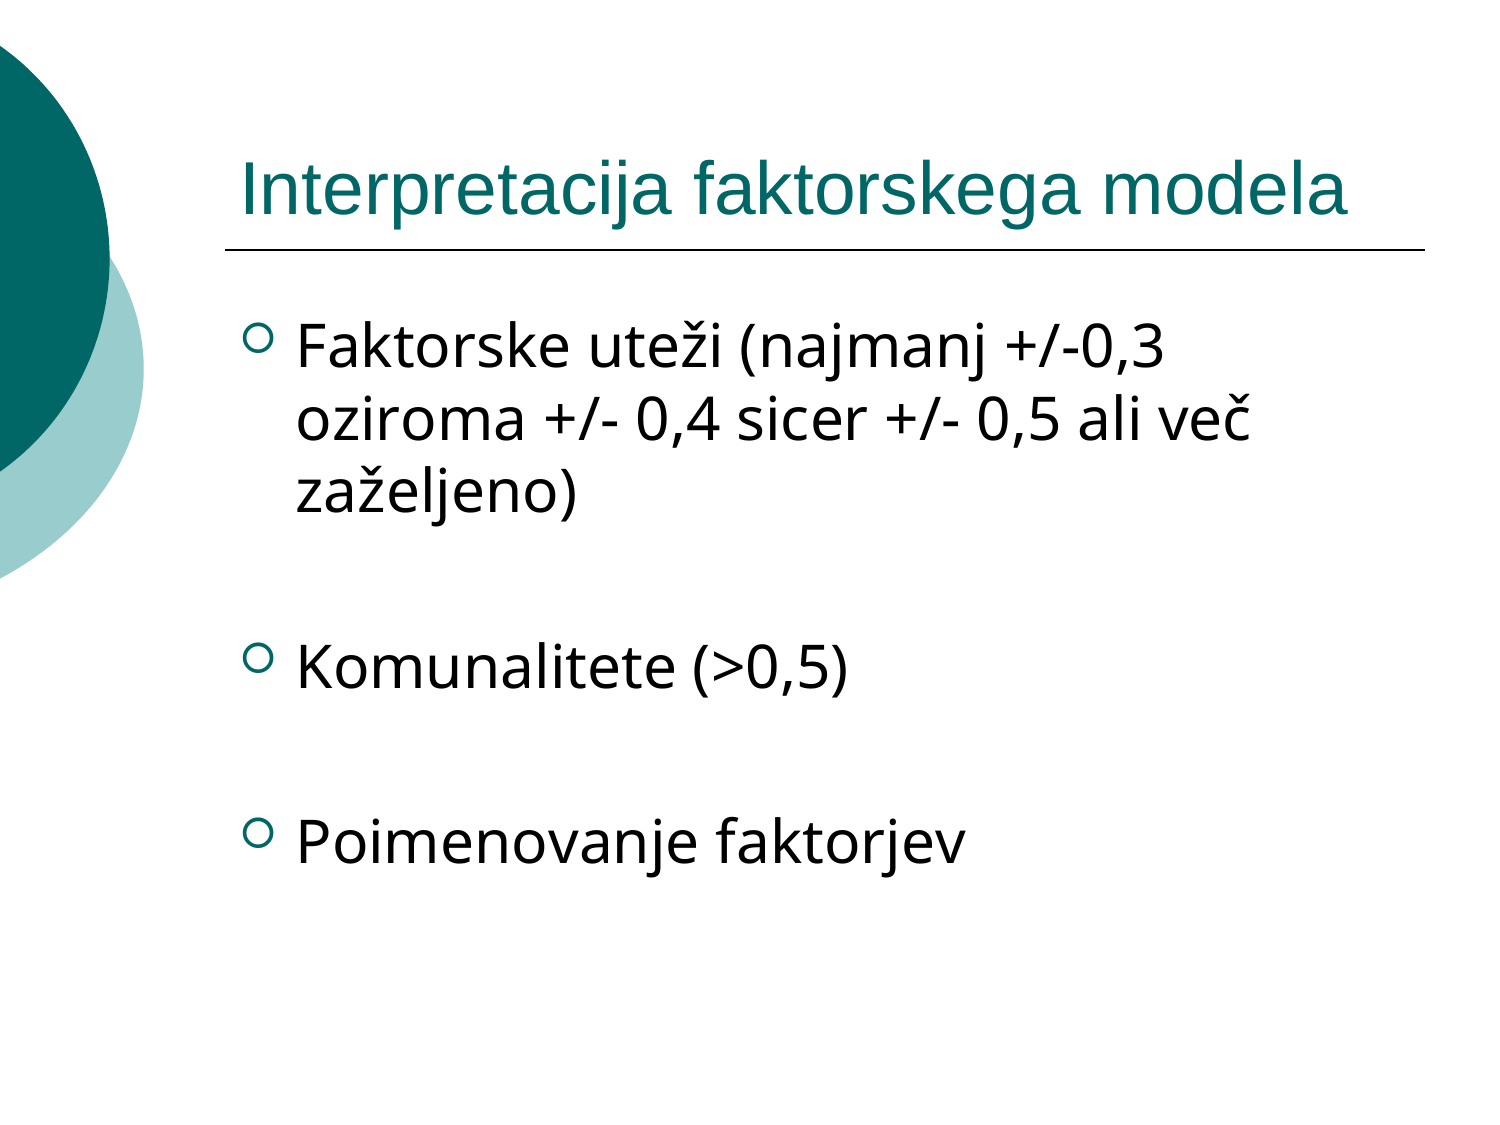

# Interpretacija faktorskega modela
Faktorske uteži (najmanj +/-0,3 oziroma +/- 0,4 sicer +/- 0,5 ali več zaželjeno)
Komunalitete (>0,5)
Poimenovanje faktorjev